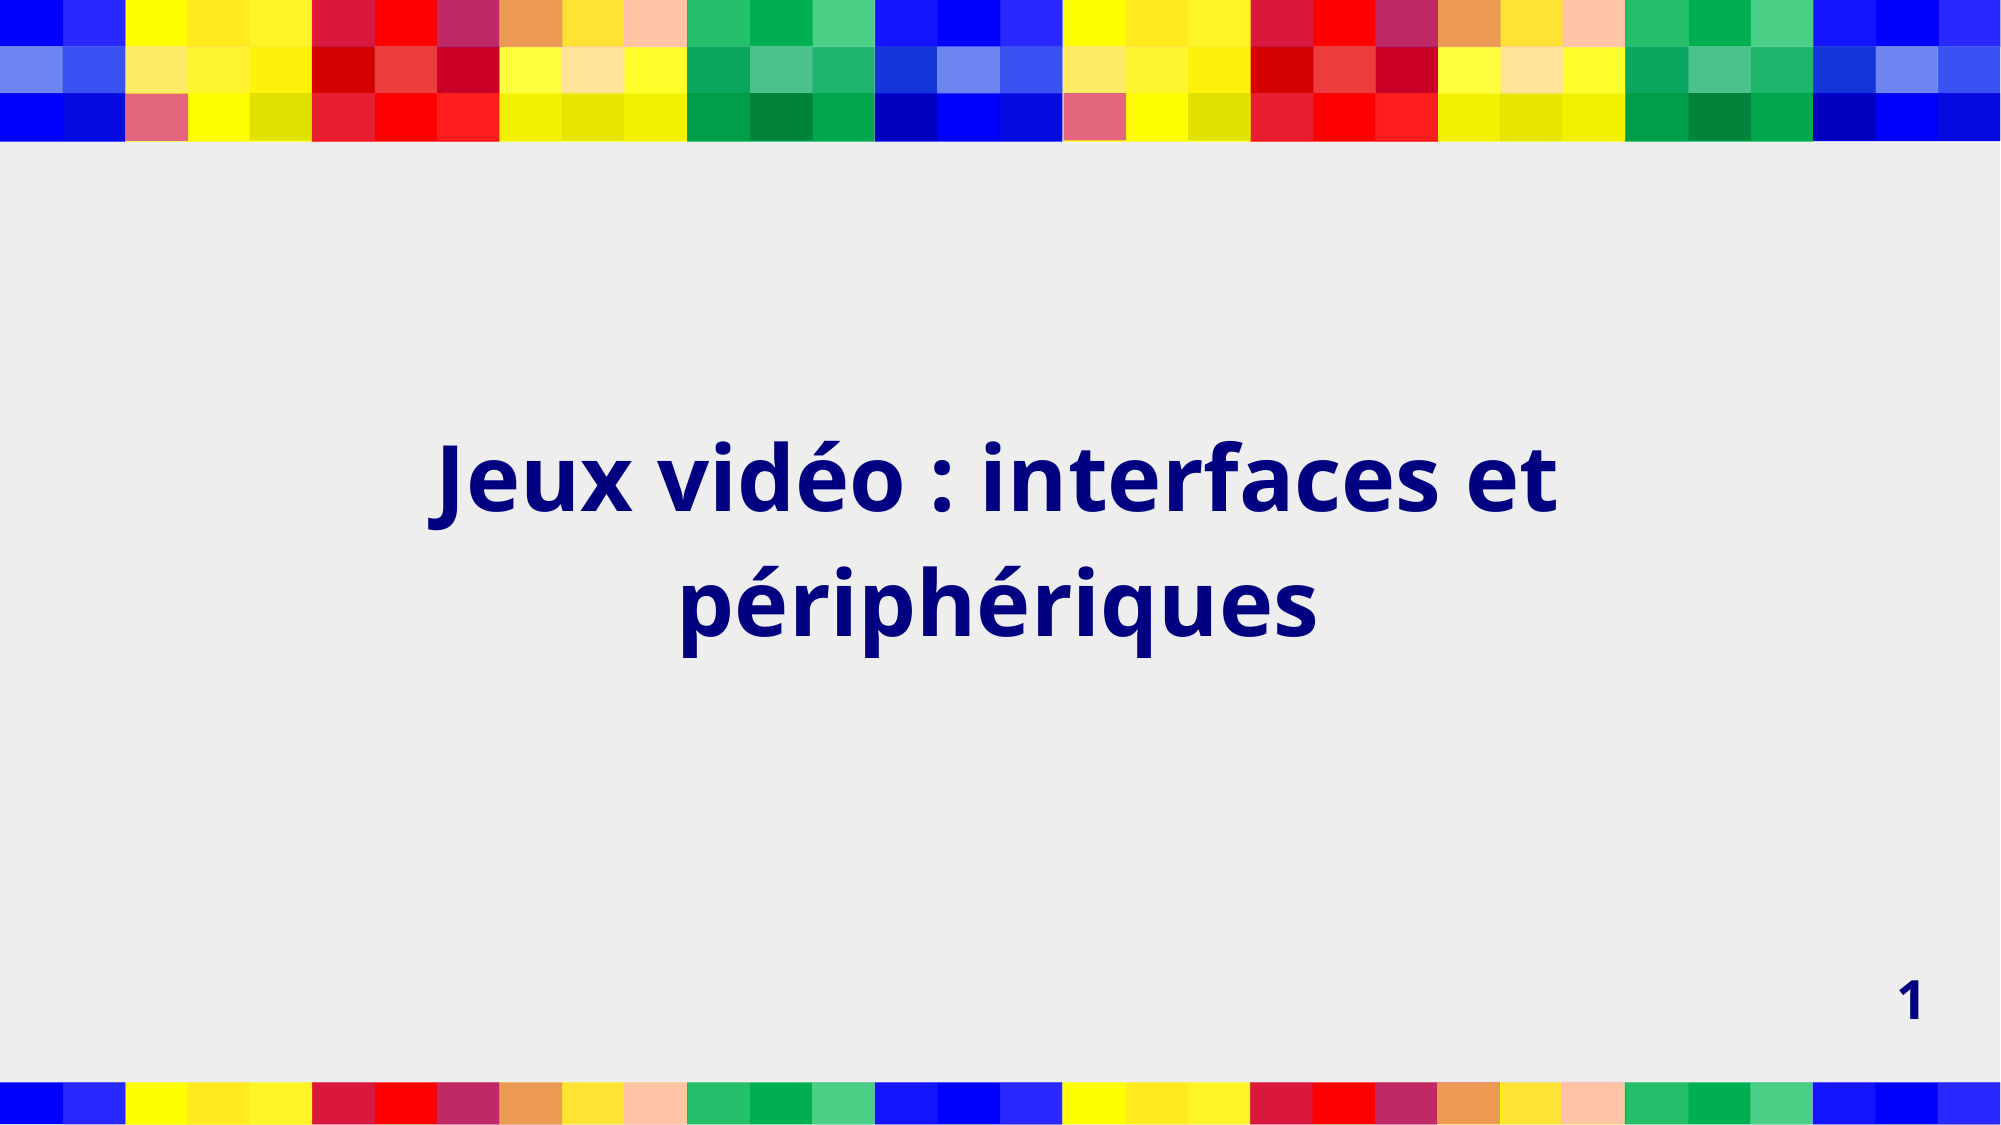

# Jeux vidéo : interfaces et périphériques
1